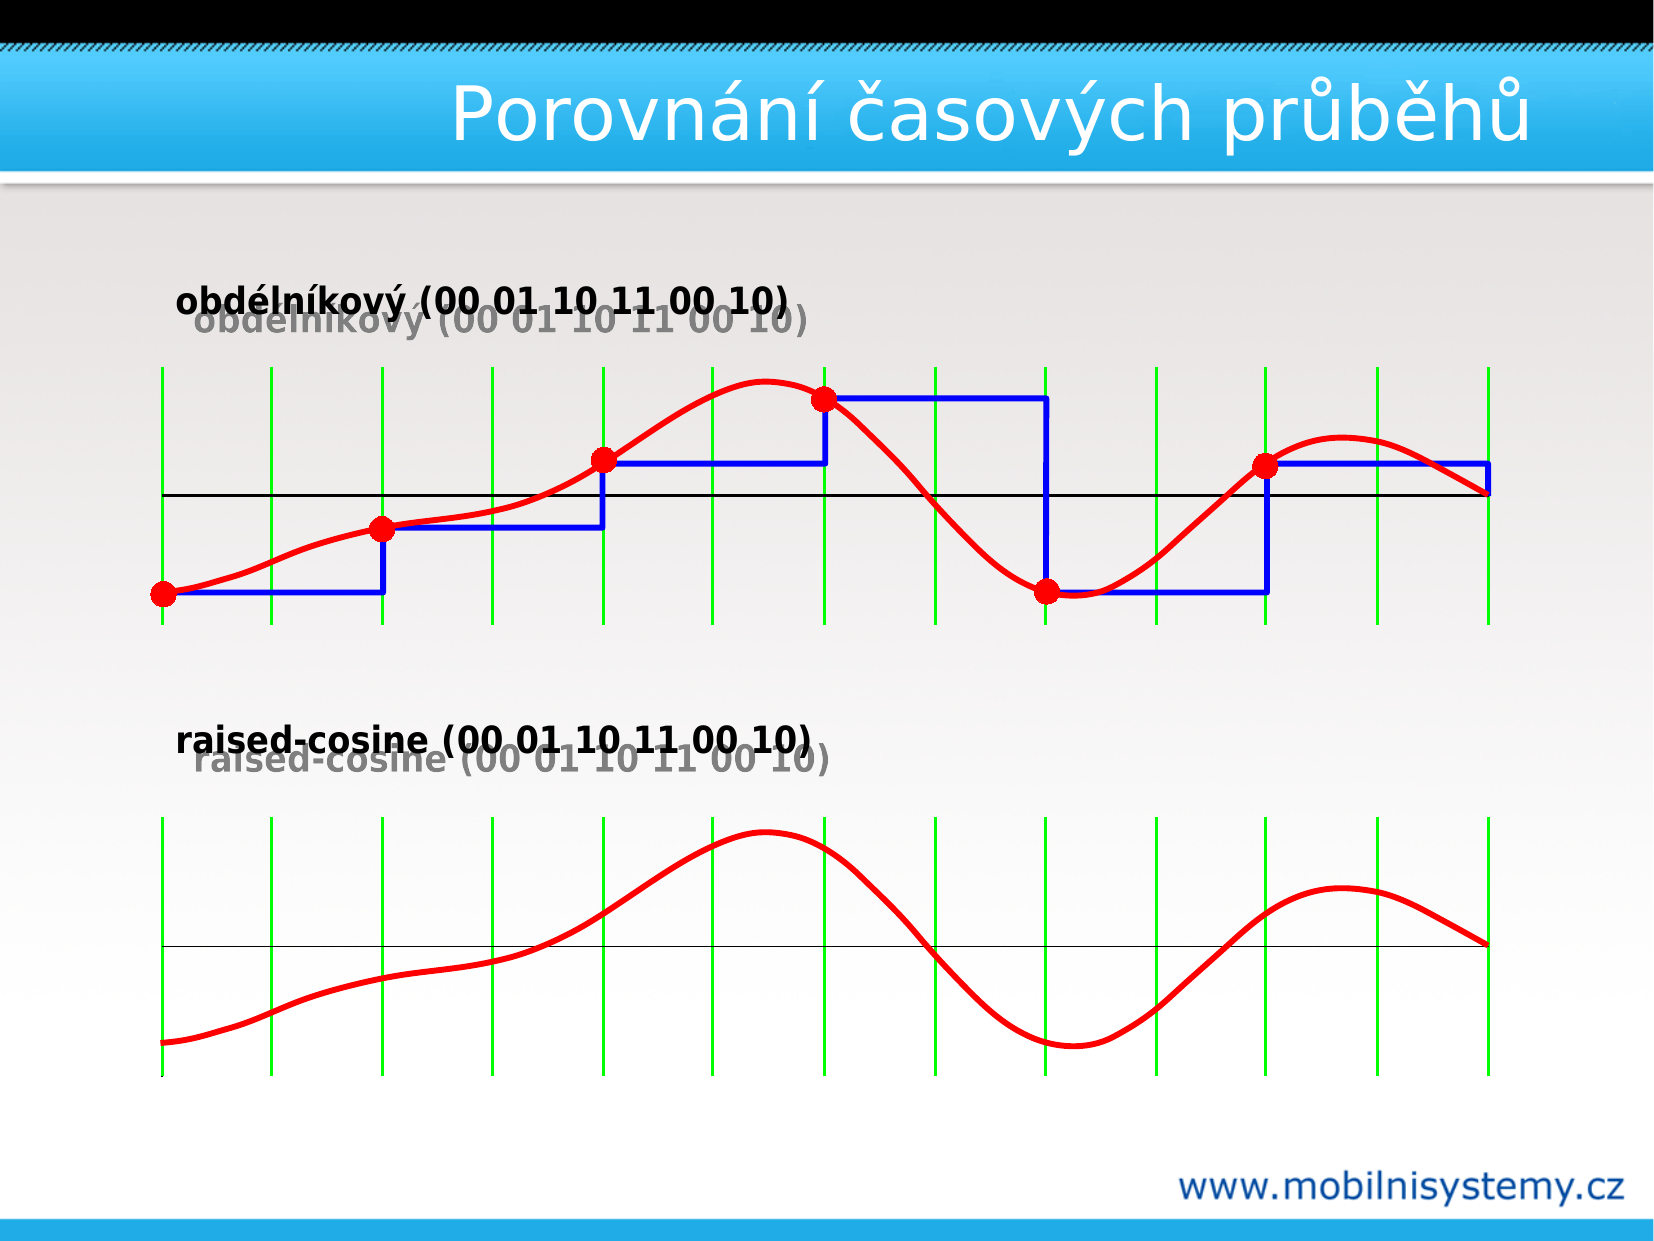

# Porovnání časových průběhů
obdélníkový (00 01 10 11 00 10)
raised-cosine (00 01 10 11 00 10)